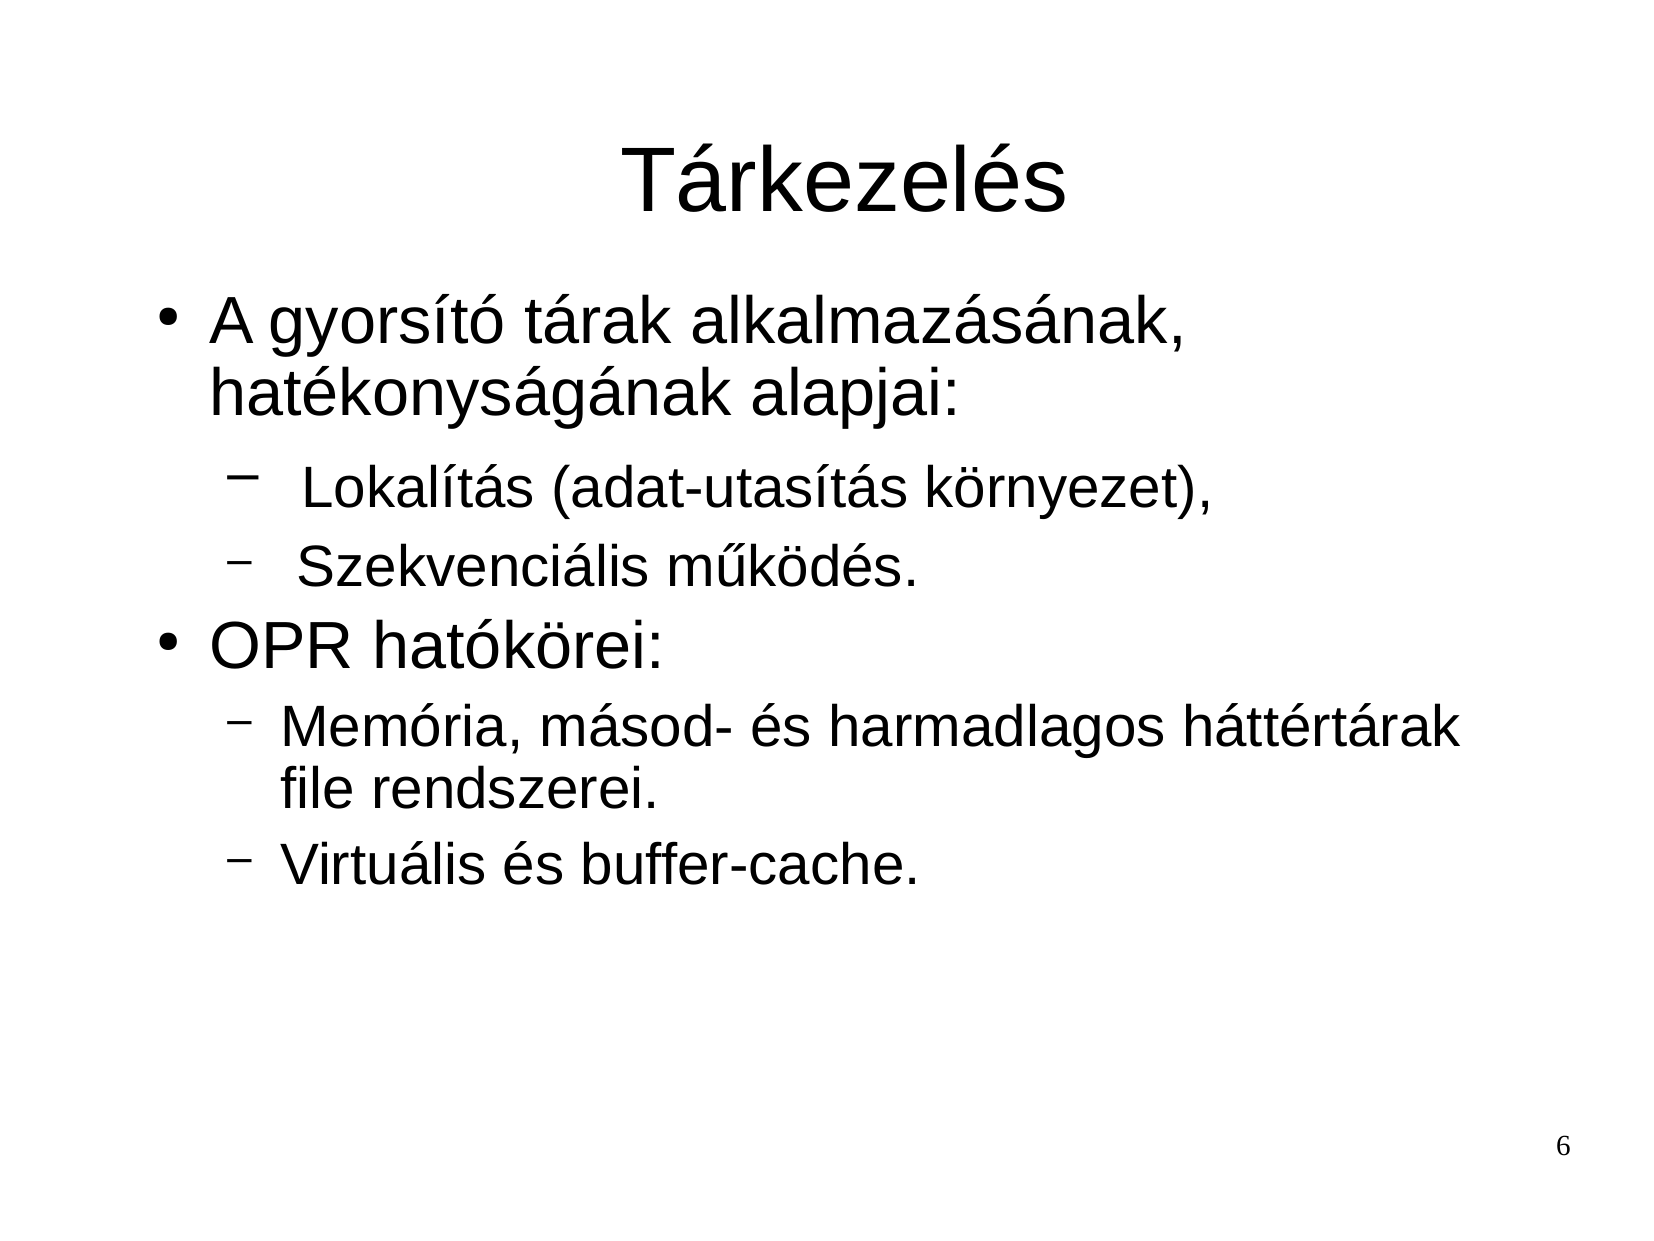

# Tárkezelés
A gyorsító tárak alkalmazásának, hatékonyságának alapjai:
 Lokalítás (adat-utasítás környezet),
 Szekvenciális működés.
OPR hatókörei:
Memória, másod- és harmadlagos háttértárak file rendszerei.
Virtuális és buffer-cache.
6